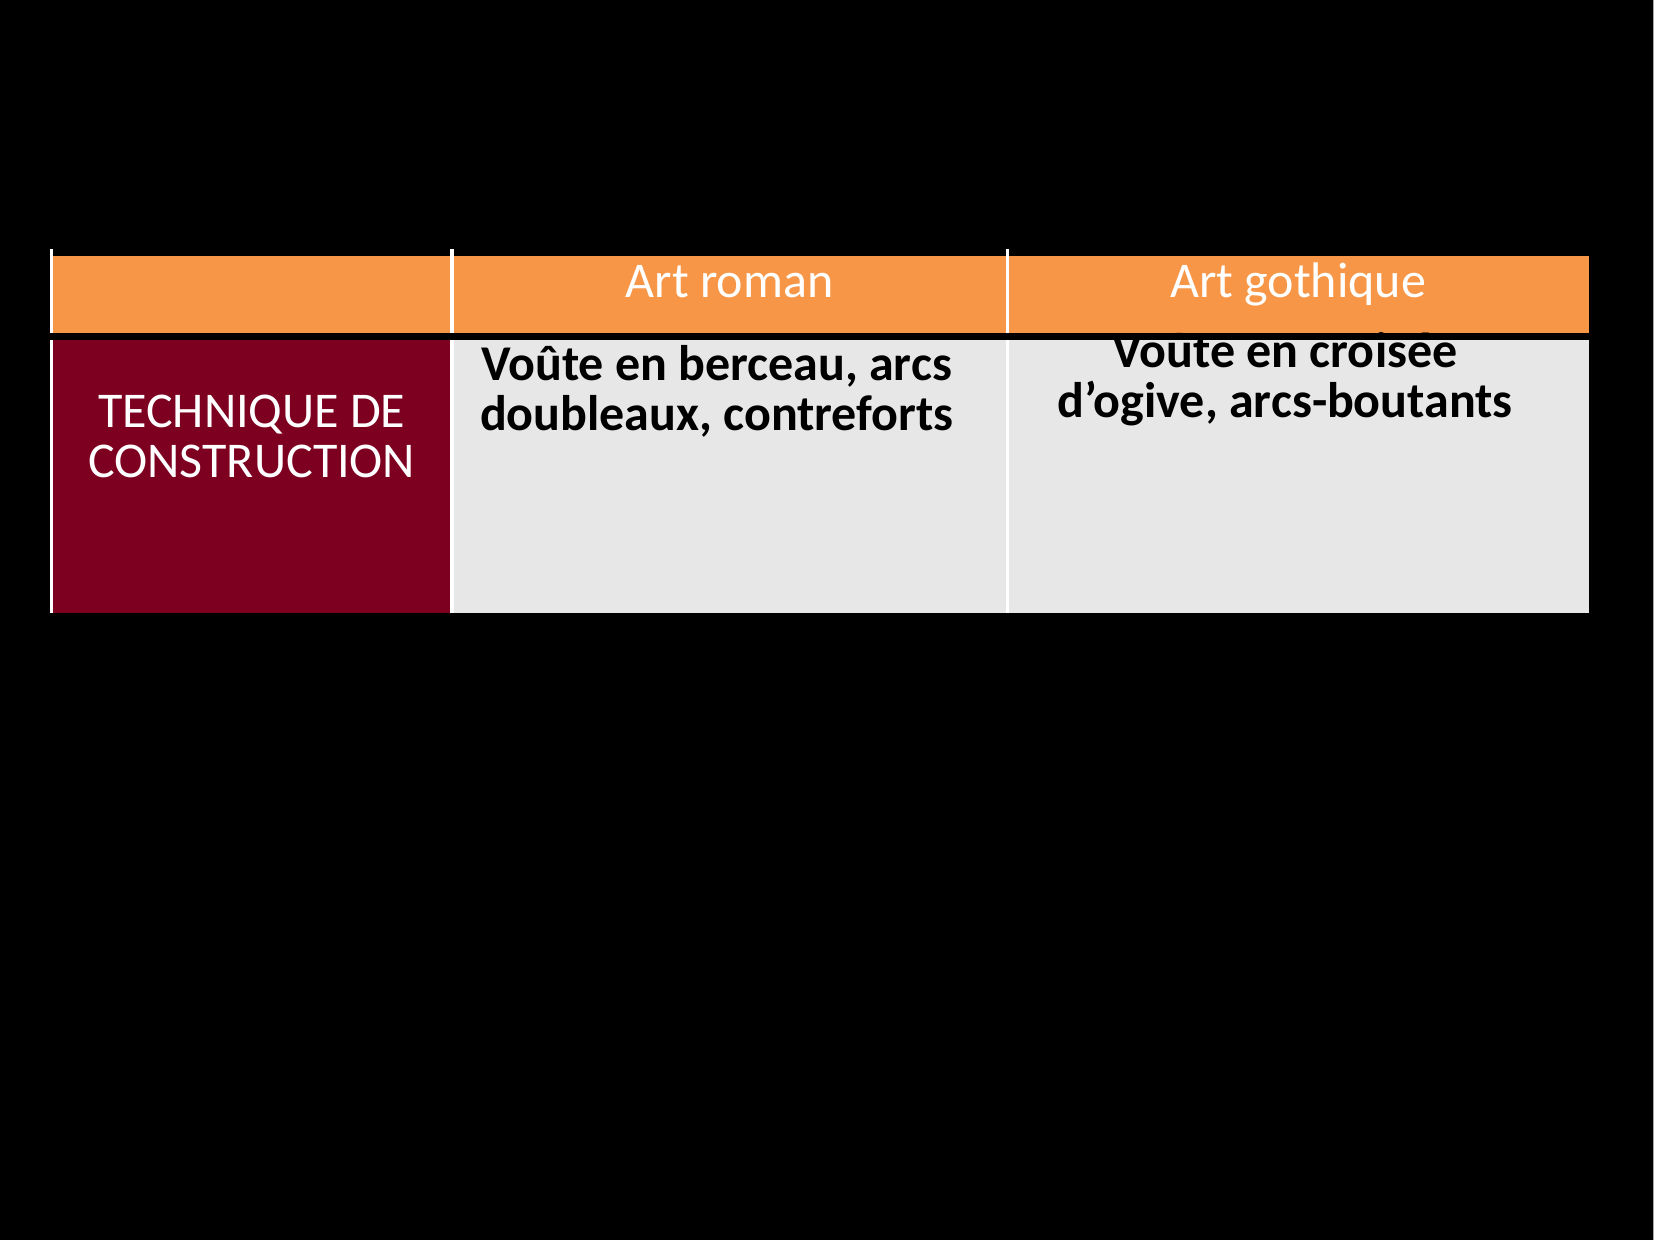

| | Art roman | Art gothique |
| --- | --- | --- |
| TECHNIQUE DE CONSTRUCTION | | |
Voûte en croisée d’ogive, arcs-boutants
Voûte en berceau, arcs doubleaux, contreforts